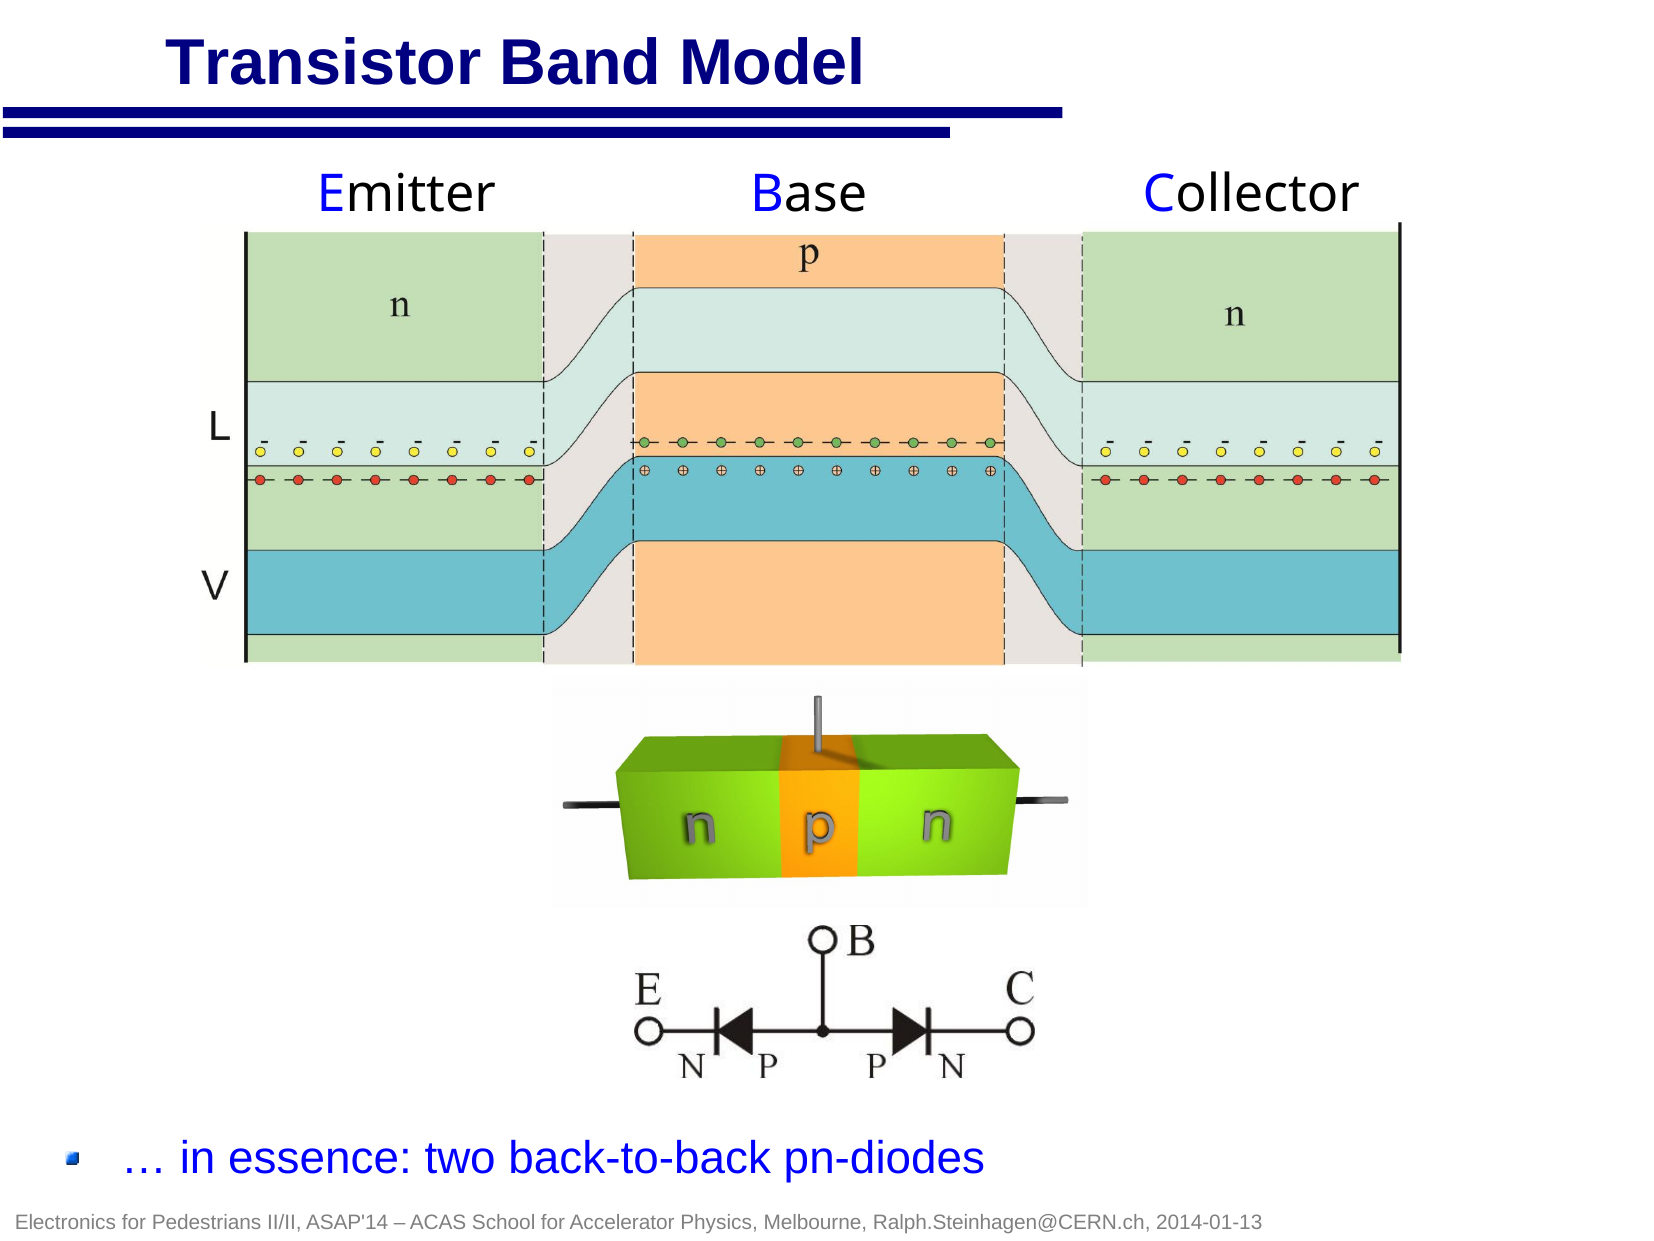

# Transistor Band Model
Emitter
Base
Collector
… in essence: two back-to-back pn-diodes